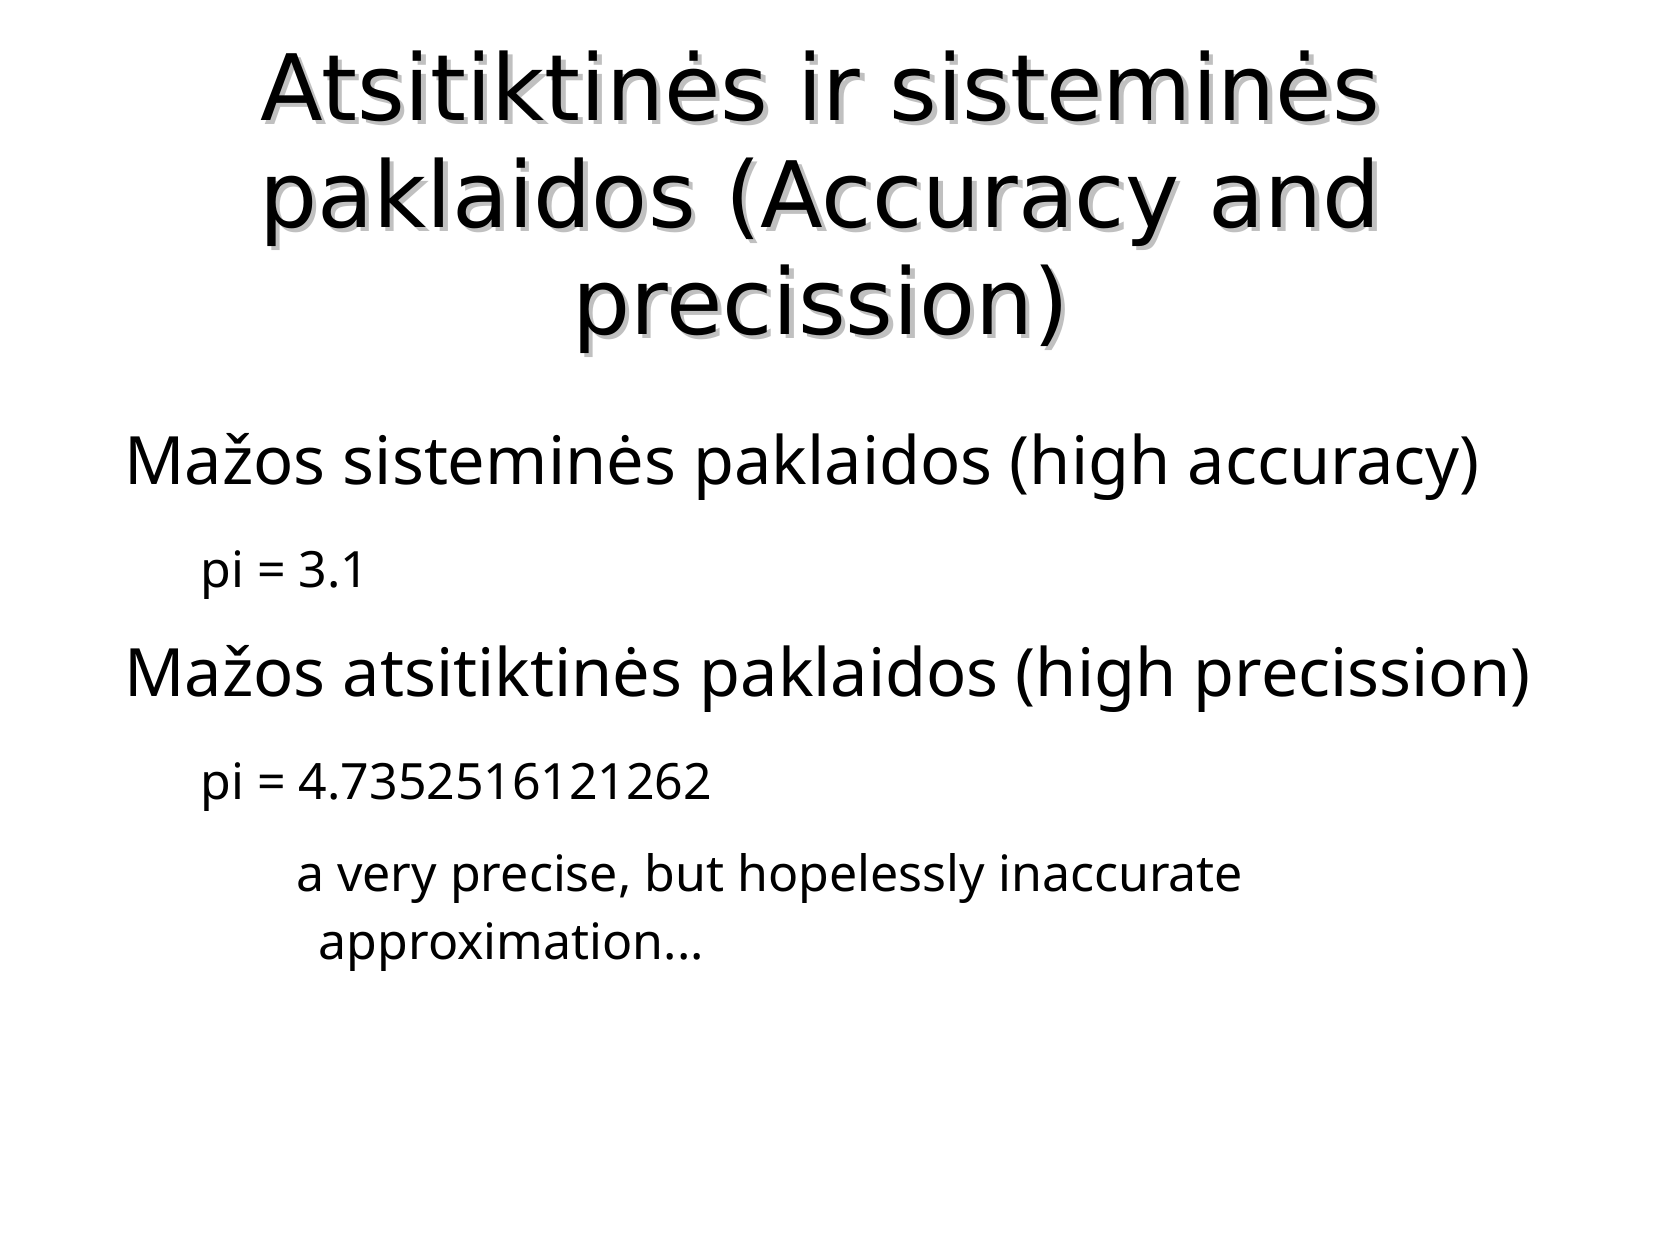

# Atsitiktinės ir sisteminės paklaidos (Accuracy and precission)
Mažos sisteminės paklaidos (high accuracy)
pi = 3.1
Mažos atsitiktinės paklaidos (high precission)
pi = 4.7352516121262
 a very precise, but hopelessly inaccurate approximation...